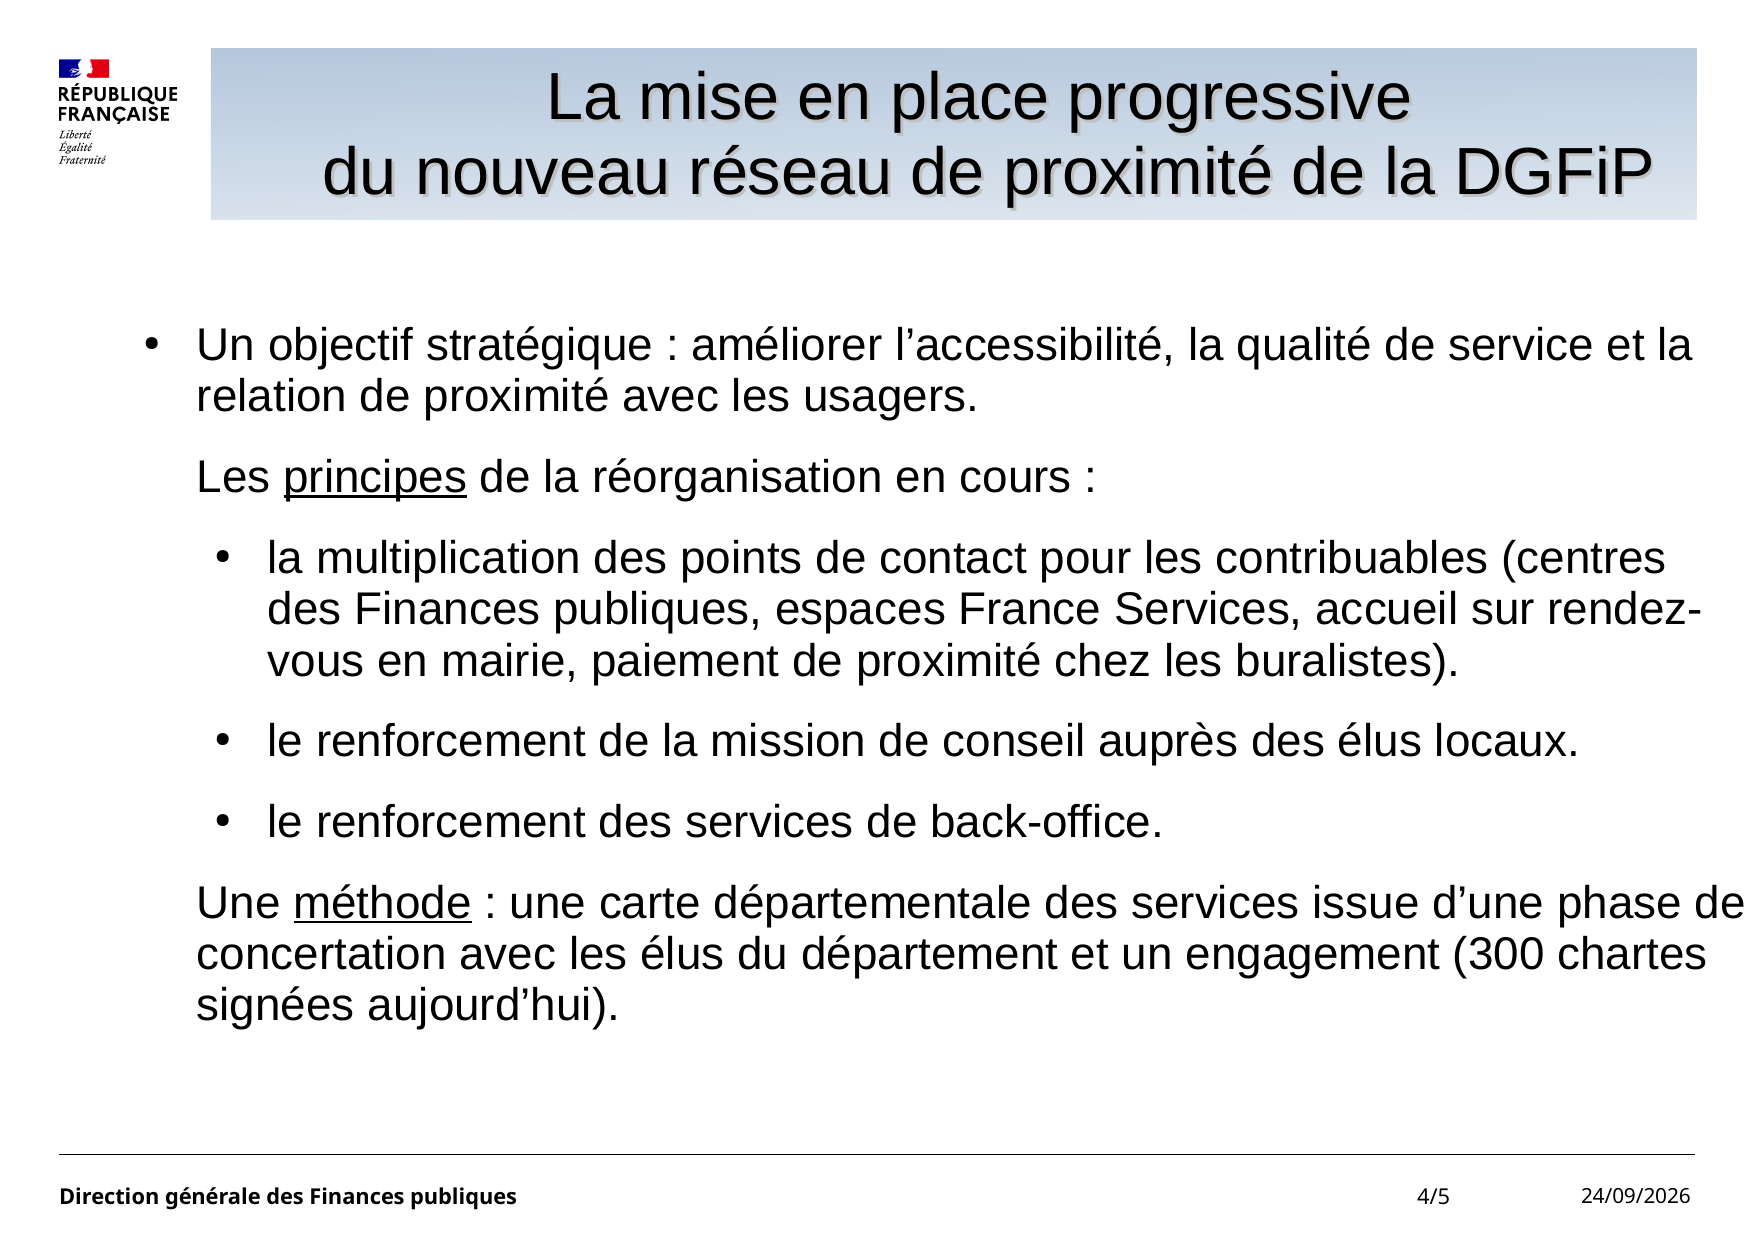

# La mise en place progressive du nouveau réseau de proximité de la DGFiP
Un objectif stratégique : améliorer l’accessibilité, la qualité de service et la relation de proximité avec les usagers.
Les principes de la réorganisation en cours :
la multiplication des points de contact pour les contribuables (centres des Finances publiques, espaces France Services, accueil sur rendez-vous en mairie, paiement de proximité chez les buralistes).
le renforcement de la mission de conseil auprès des élus locaux.
le renforcement des services de back-office.
Une méthode : une carte départementale des services issue d’une phase de concertation avec les élus du département et un engagement (300 chartes signées aujourd’hui).